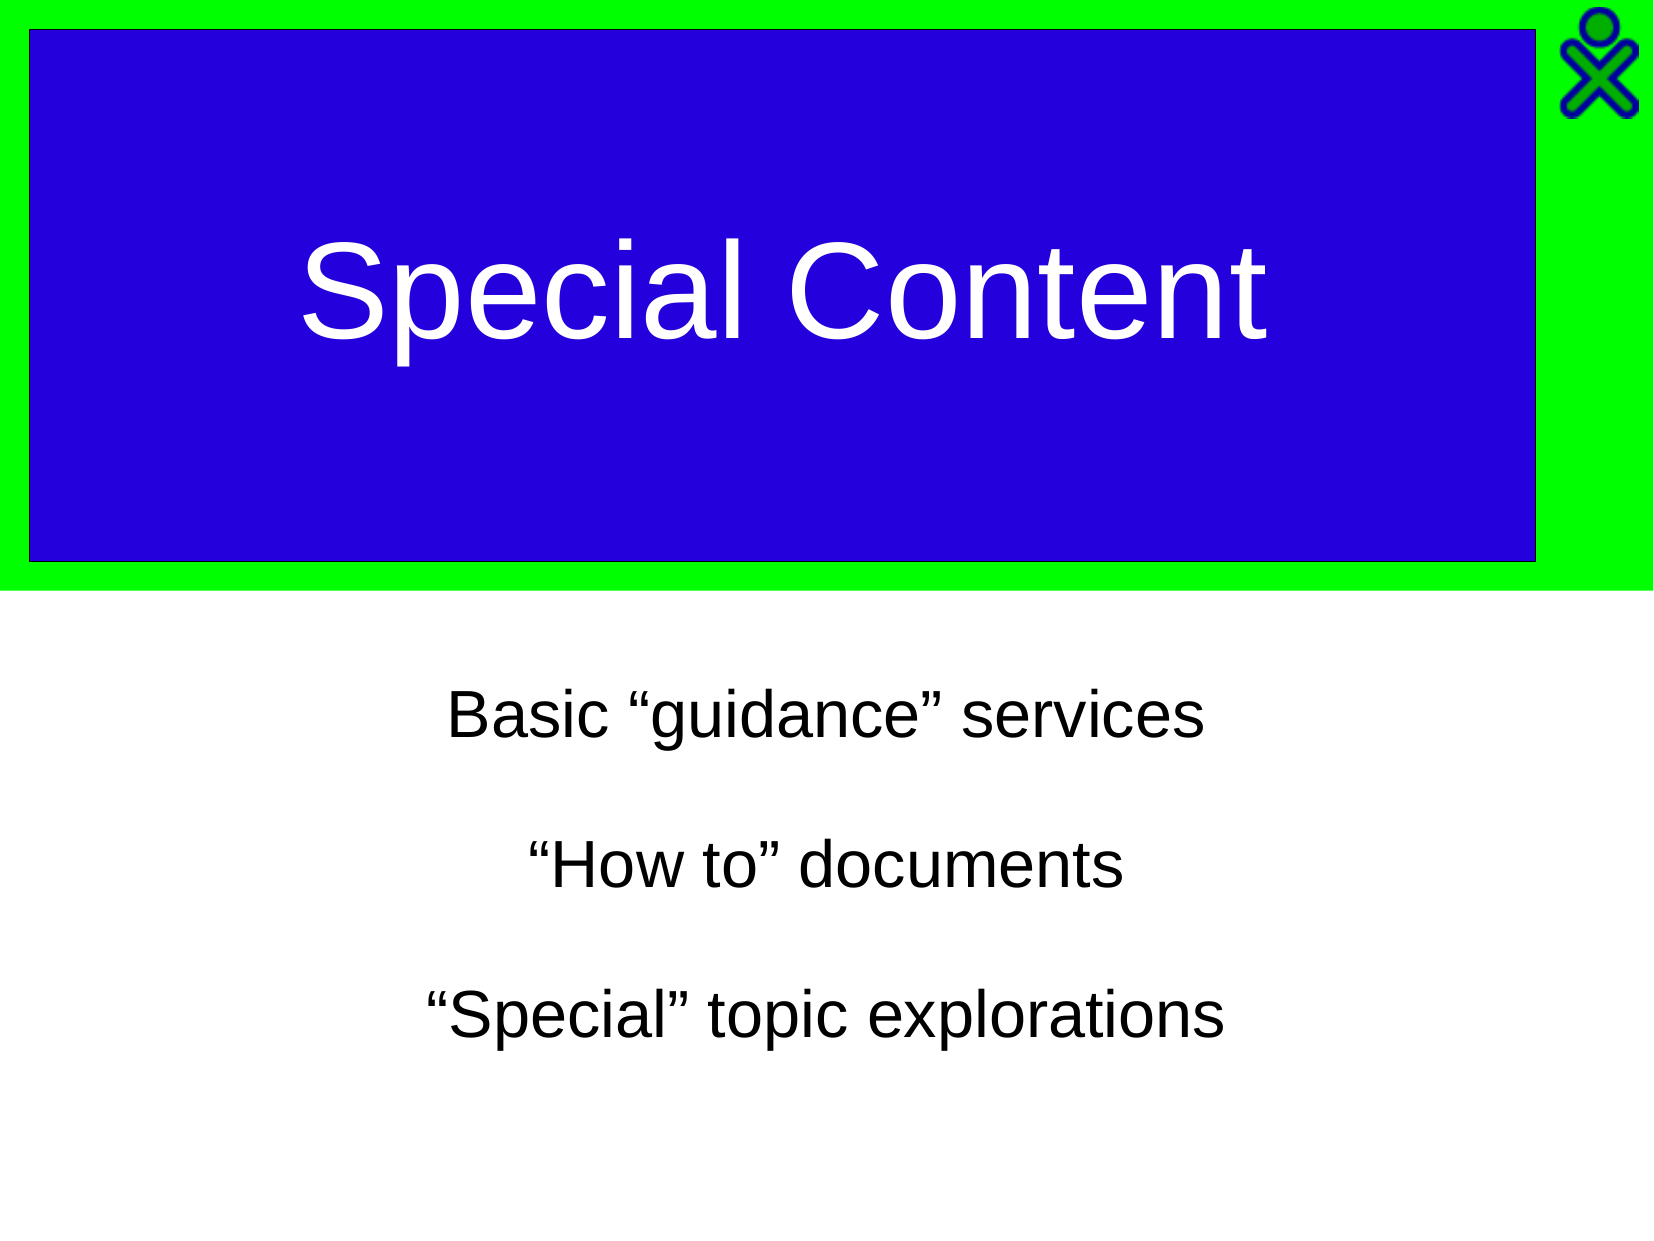

# Special Content
Basic “guidance” services
“How to” documents
“Special” topic explorations